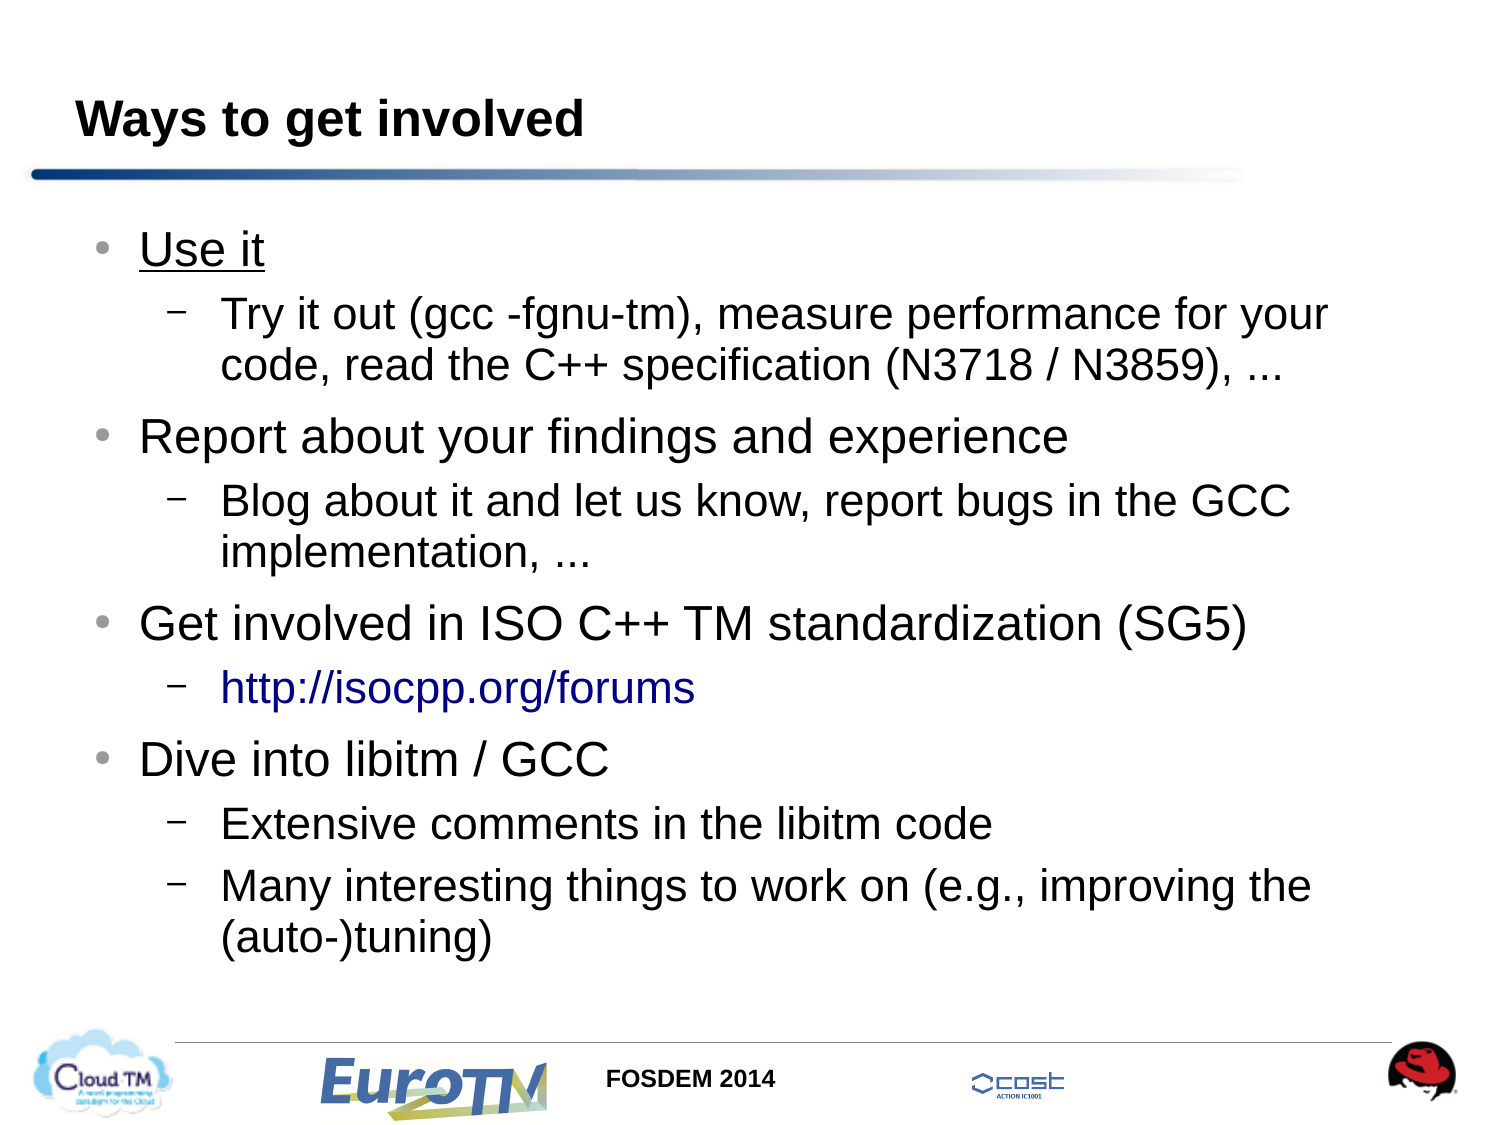

# Ways to get involved
Use it
Try it out (gcc -fgnu-tm), measure performance for your code, read the C++ specification (N3718 / N3859), ...
Report about your findings and experience
Blog about it and let us know, report bugs in the GCC implementation, ...
Get involved in ISO C++ TM standardization (SG5)
http://isocpp.org/forums
Dive into libitm / GCC
Extensive comments in the libitm code
Many interesting things to work on (e.g., improving the (auto-)tuning)